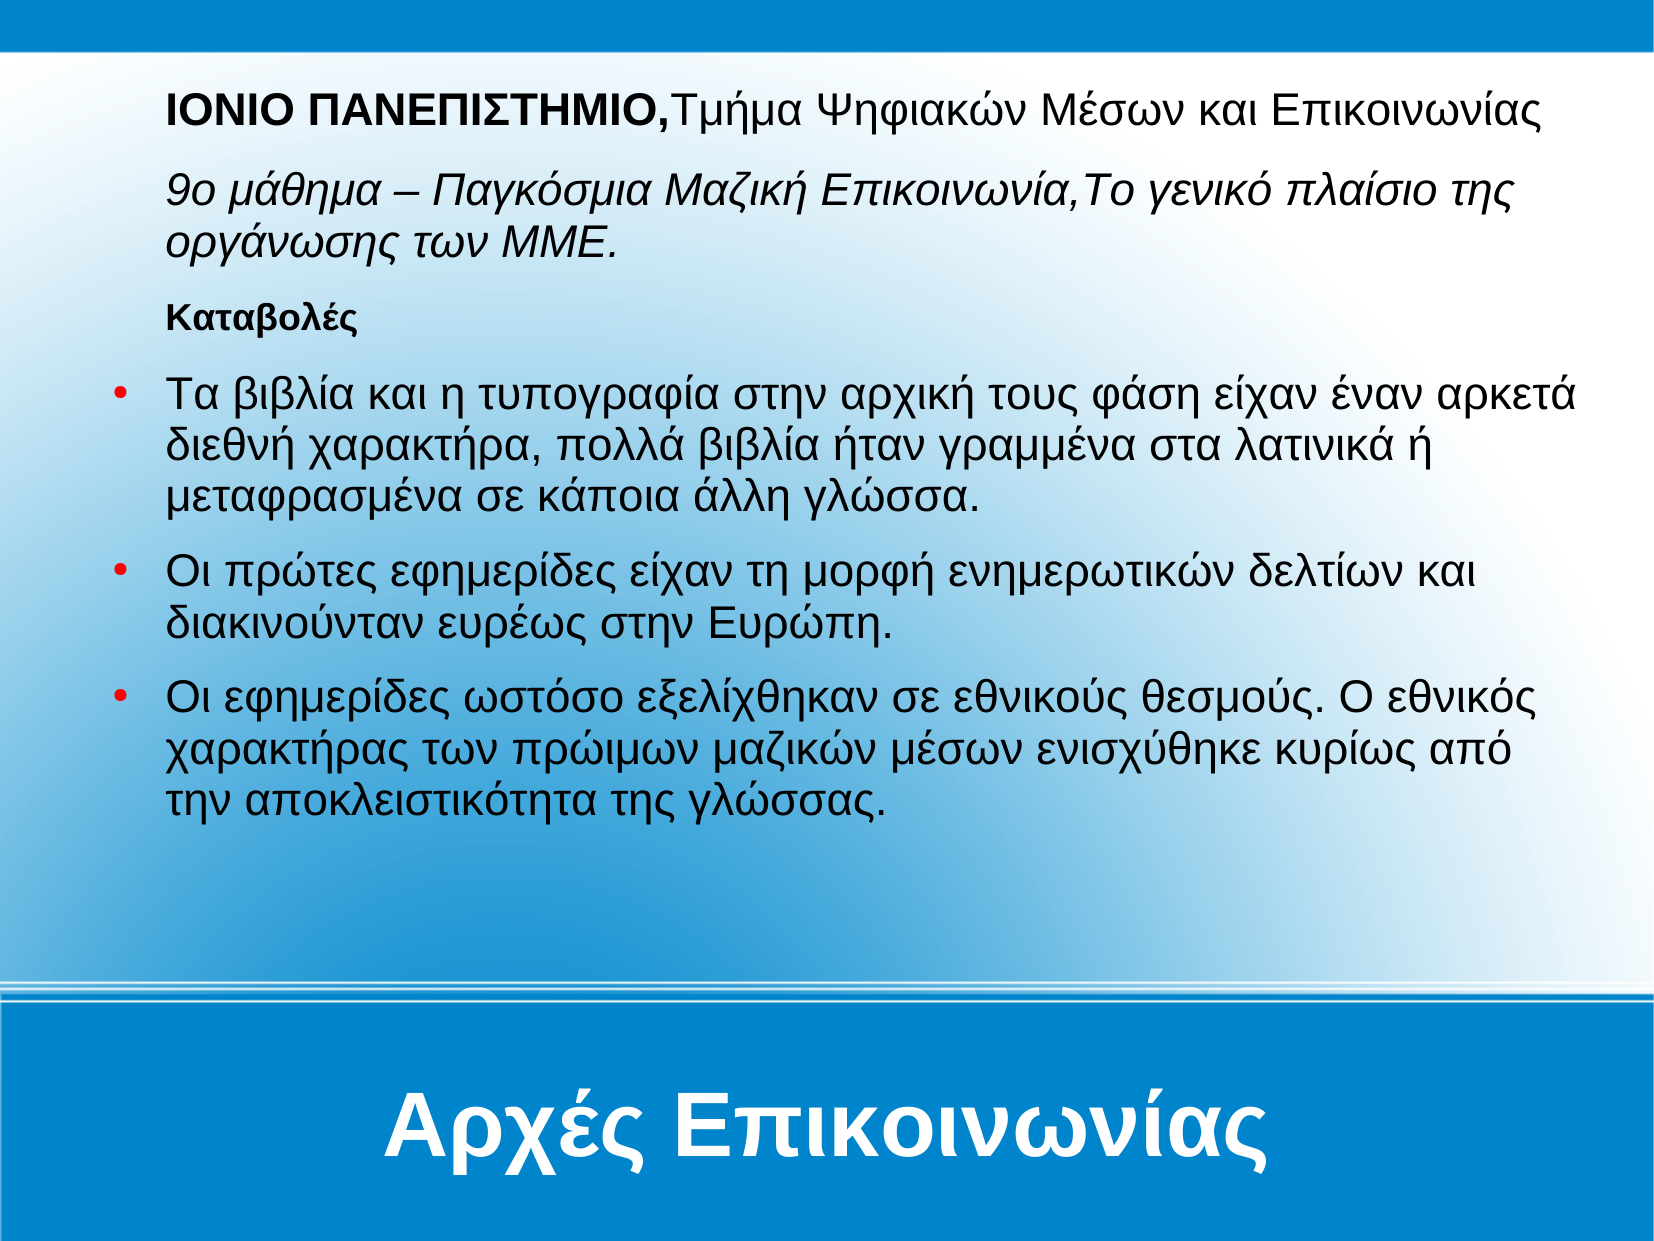

ΙΟΝΙΟ ΠΑΝΕΠΙΣΤΗΜΙΟ,Τμήμα Ψηφιακών Μέσων και Επικοινωνίας
9ο μάθημα – Παγκόσμια Μαζική Επικοινωνία,Το γενικό πλαίσιο της οργάνωσης των ΜΜΕ.
Καταβολές
Τα βιβλία και η τυπογραφία στην αρχική τους φάση είχαν έναν αρκετά διεθνή χαρακτήρα, πολλά βιβλία ήταν γραμμένα στα λατινικά ή μεταφρασμένα σε κάποια άλλη γλώσσα.
Οι πρώτες εφημερίδες είχαν τη μορφή ενημερωτικών δελτίων και διακινούνταν ευρέως στην Ευρώπη.
Οι εφημερίδες ωστόσο εξελίχθηκαν σε εθνικούς θεσμούς. Ο εθνικός χαρακτήρας των πρώιμων μαζικών μέσων ενισχύθηκε κυρίως από την αποκλειστικότητα της γλώσσας.
# Αρχές Επικοινωνίας